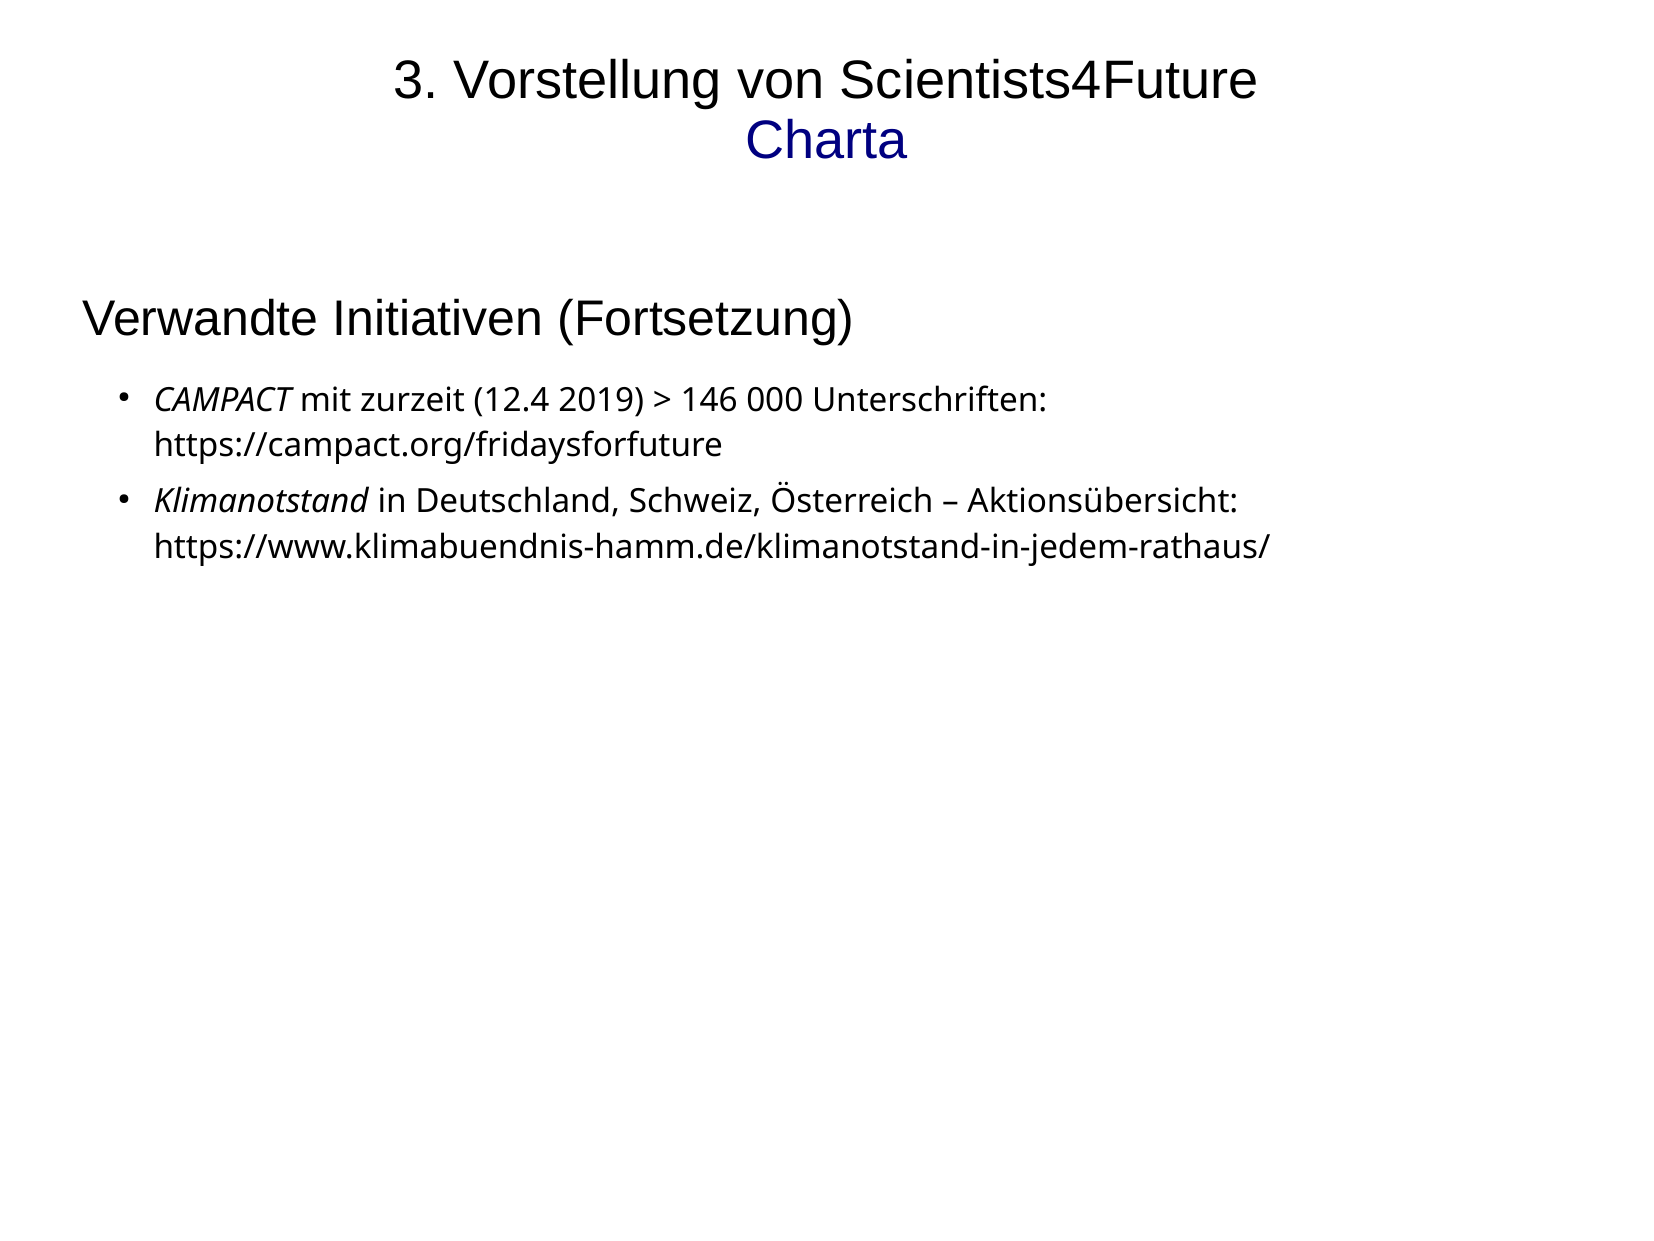

# 3. Vorstellung von Scientists4Future Charta
Verwandte Initiativen (Fortsetzung)
CAMPACT mit zurzeit (12.4 2019) > 146 000 Unterschriften: https://campact.org/fridaysforfuture
Klimanotstand in Deutschland, Schweiz, Österreich – Aktionsübersicht:https://www.klimabuendnis-hamm.de/klimanotstand-in-jedem-rathaus/